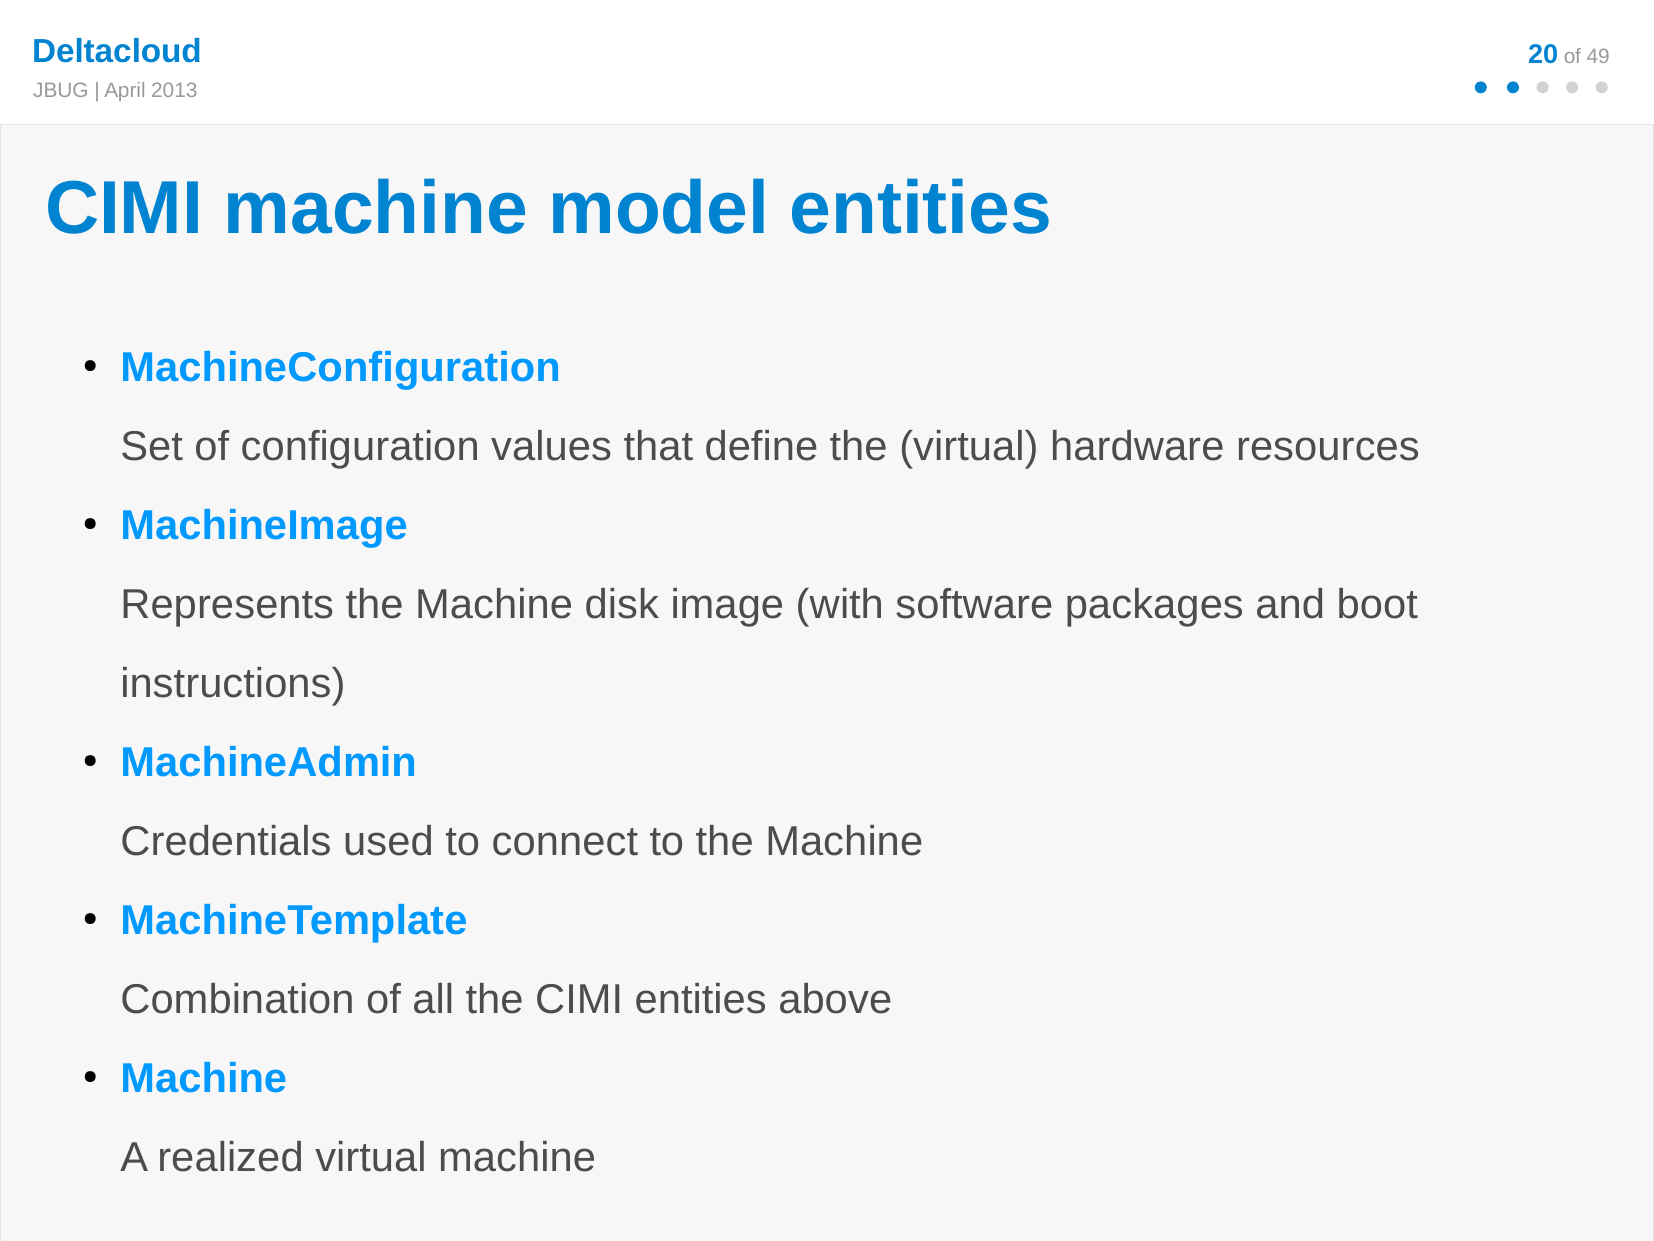

 of 49
Deltacloud
JBUG | April 2013
# CIMI machine model entities
MachineConfiguration
Set of configuration values that define the (virtual) hardware resources
MachineImage
Represents the Machine disk image (with software packages and boot instructions)
MachineAdmin
Credentials used to connect to the Machine
MachineTemplate
Combination of all the CIMI entities above
Machine
A realized virtual machine